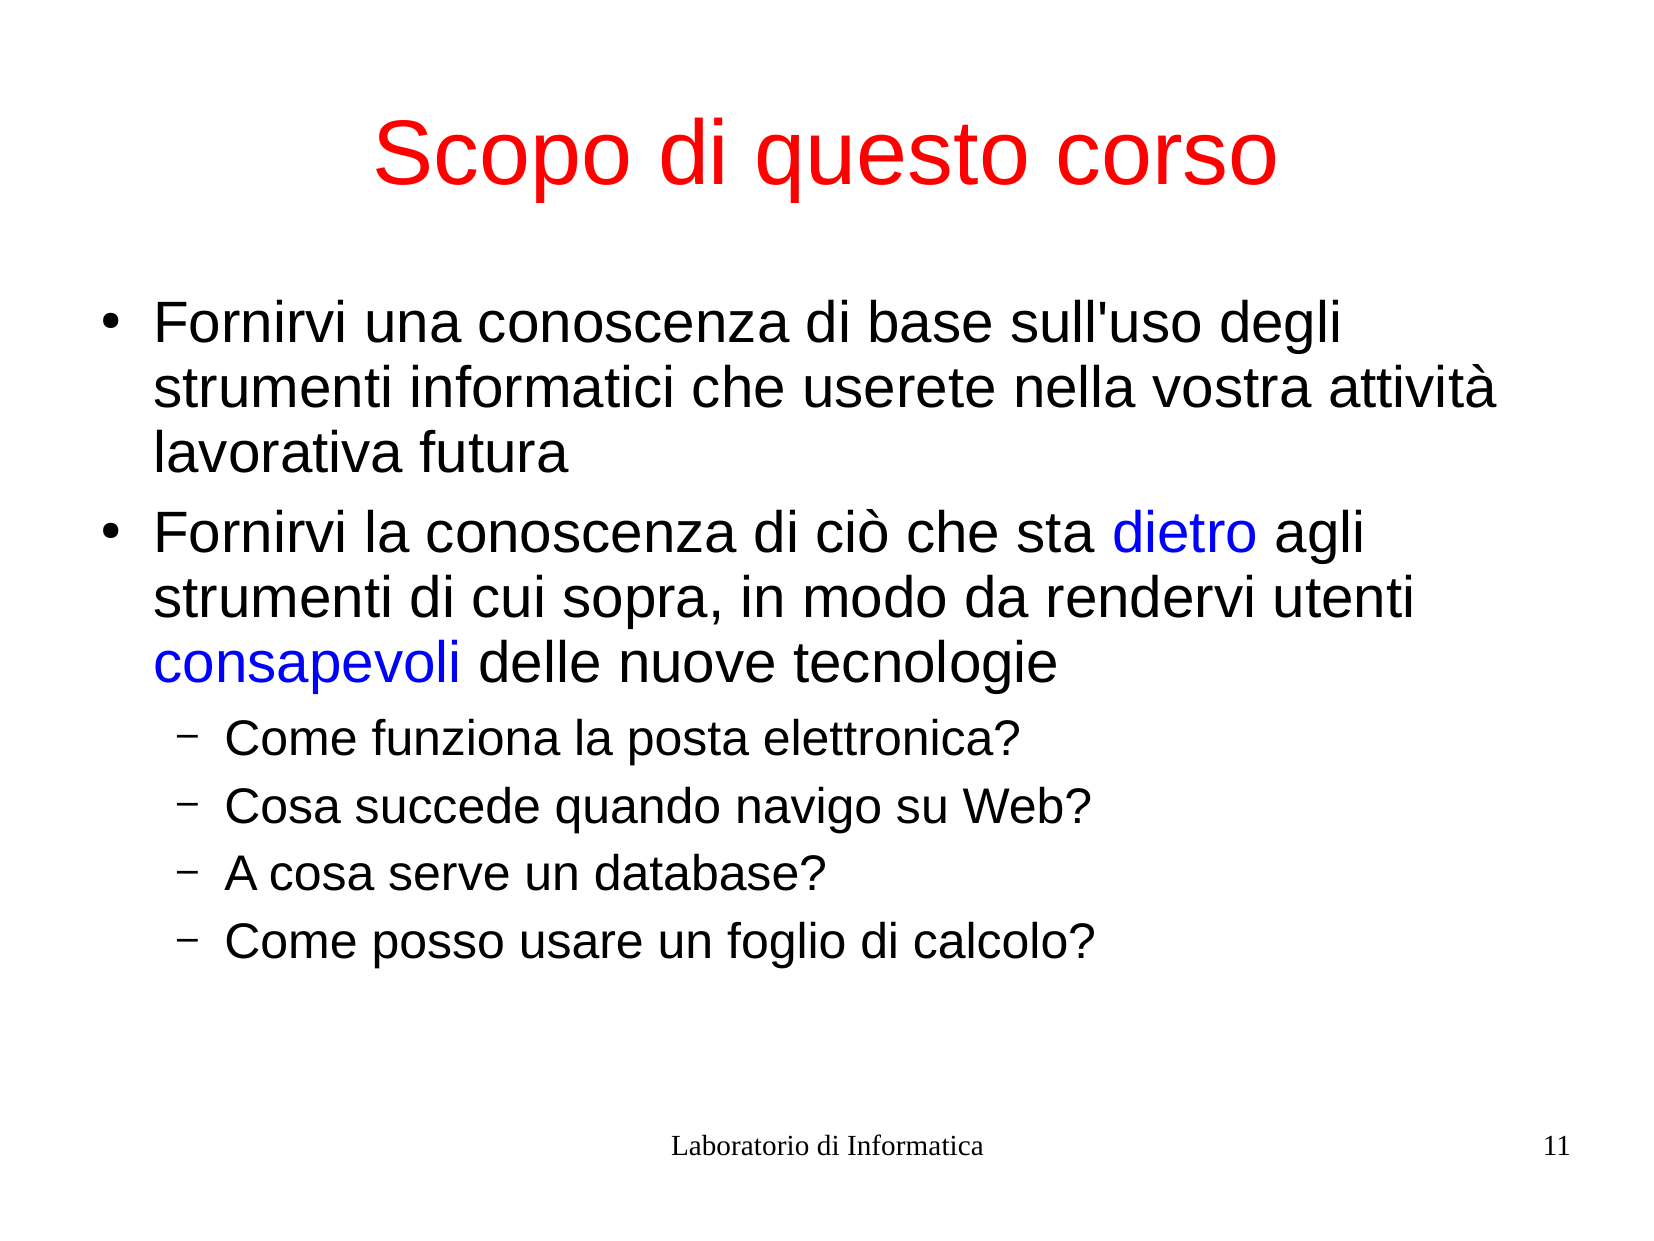

# Scopo di questo corso
Fornirvi una conoscenza di base sull'uso degli strumenti informatici che userete nella vostra attività lavorativa futura
Fornirvi la conoscenza di ciò che sta dietro agli strumenti di cui sopra, in modo da rendervi utenti consapevoli delle nuove tecnologie
Come funziona la posta elettronica?
Cosa succede quando navigo su Web?
A cosa serve un database?
Come posso usare un foglio di calcolo?
Laboratorio di Informatica
11